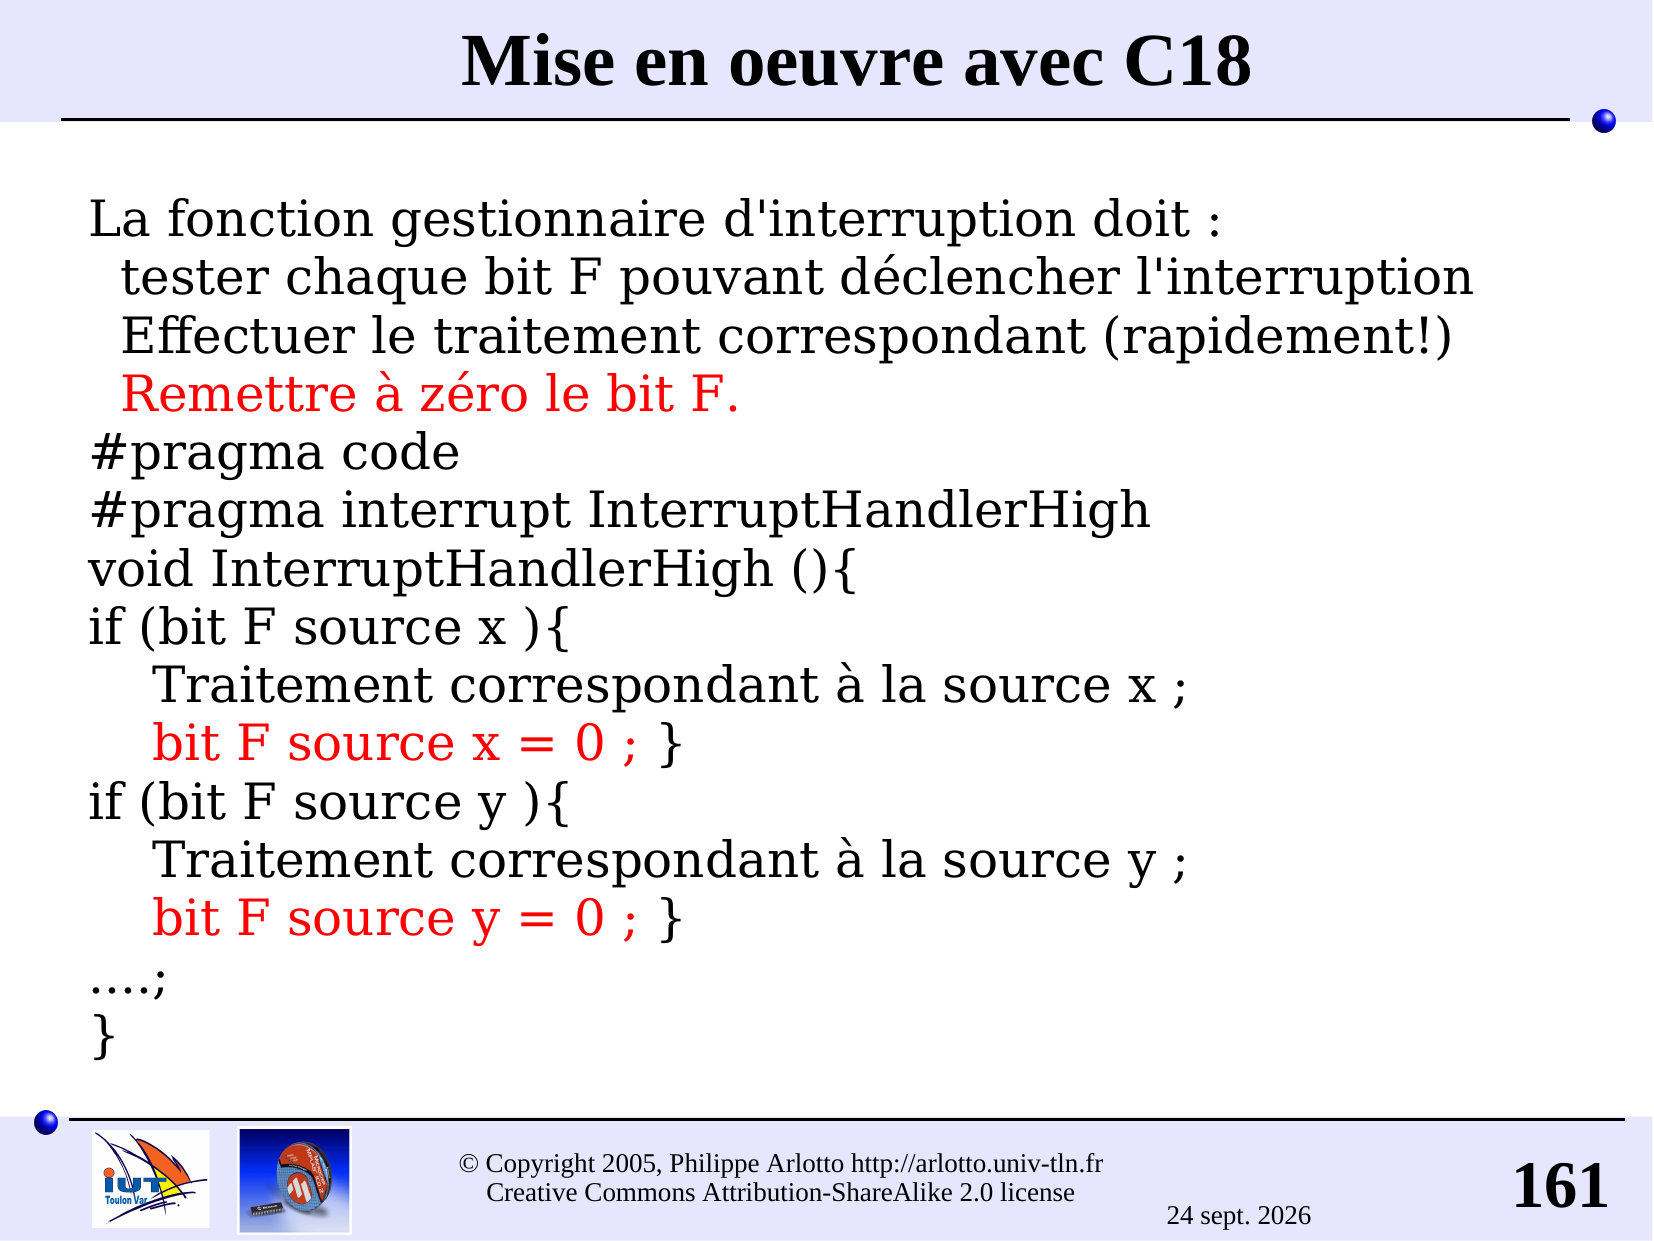

# Mise en oeuvre avec C18
La fonction gestionnaire d'interruption doit :
 tester chaque bit F pouvant déclencher l'interruption
 Effectuer le traitement correspondant (rapidement!)
 Remettre à zéro le bit F.
#pragma code
#pragma interrupt InterruptHandlerHigh
void InterruptHandlerHigh (){
if (bit F source x ){
 Traitement correspondant à la source x ;
 bit F source x = 0 ; }
if (bit F source y ){
 Traitement correspondant à la source y ;
 bit F source y = 0 ; }
....;
}